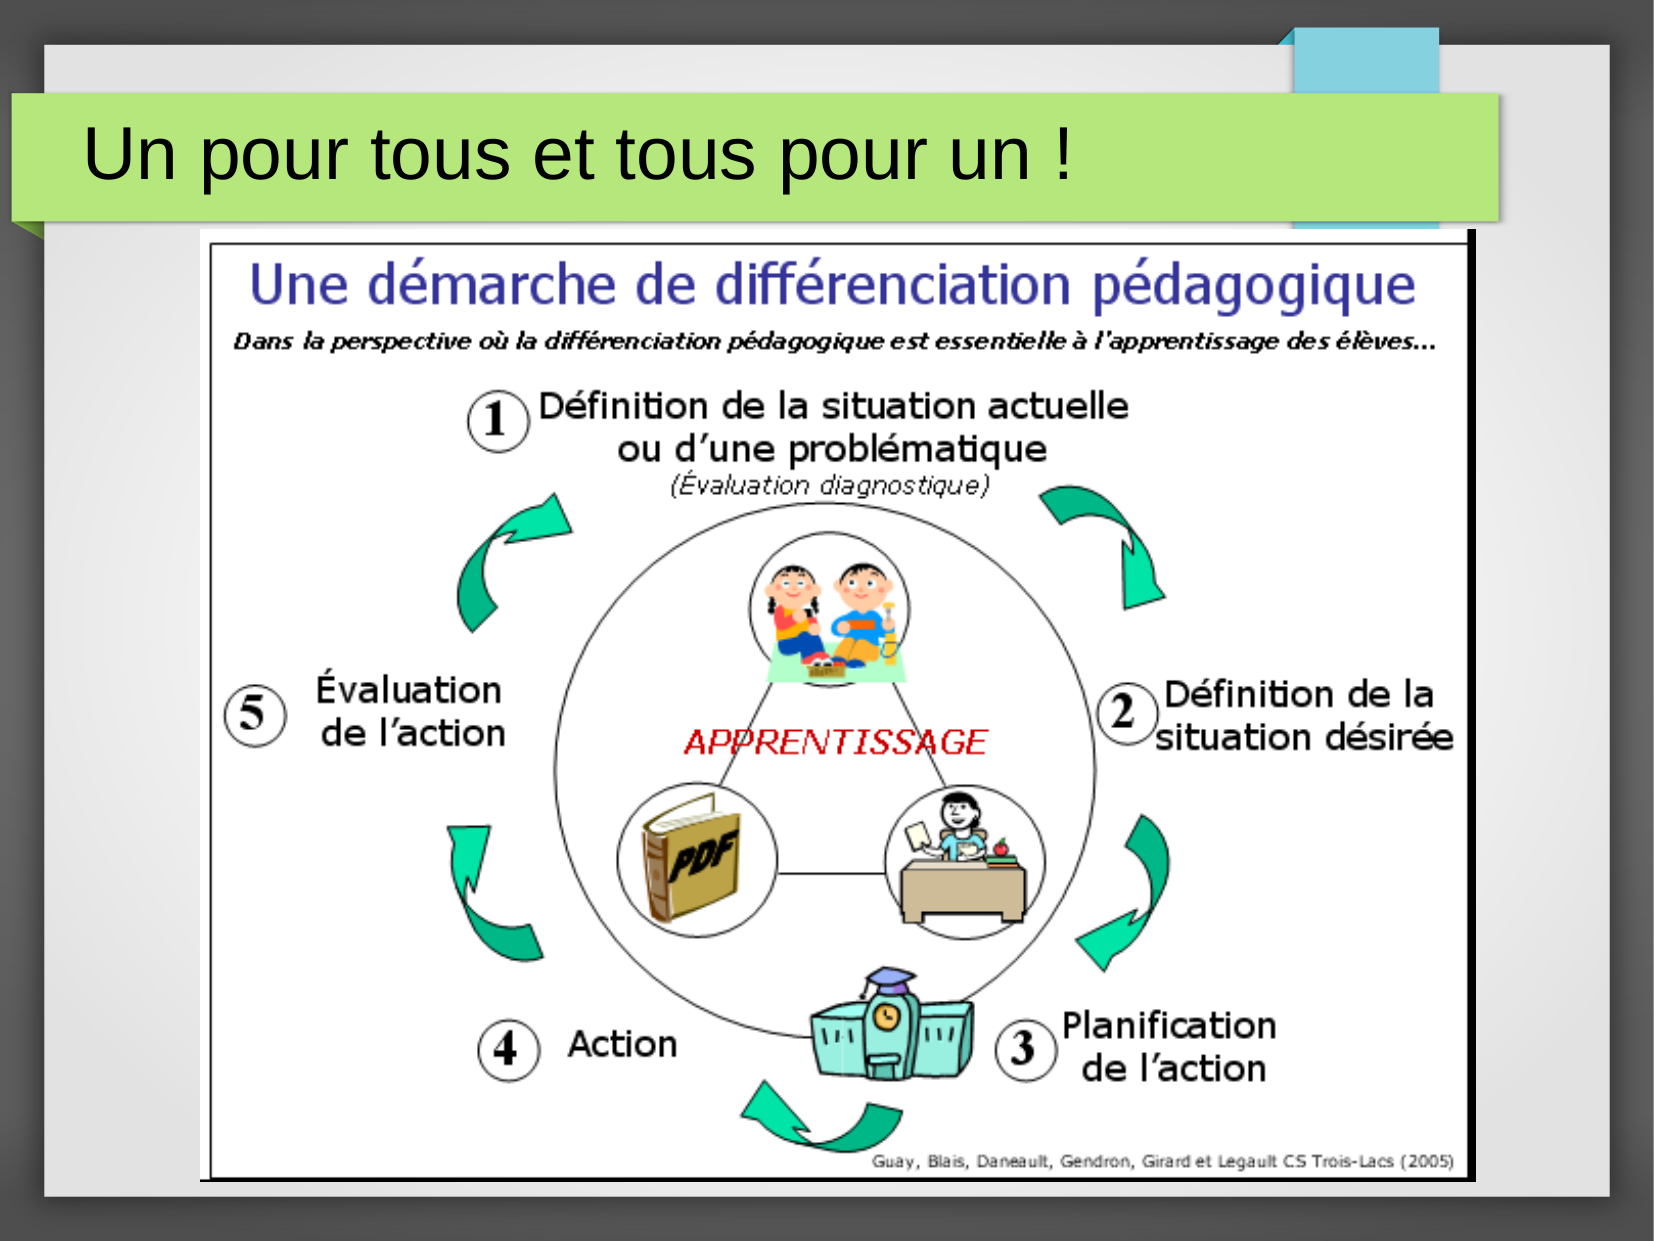

# Un pour tous et tous pour un !